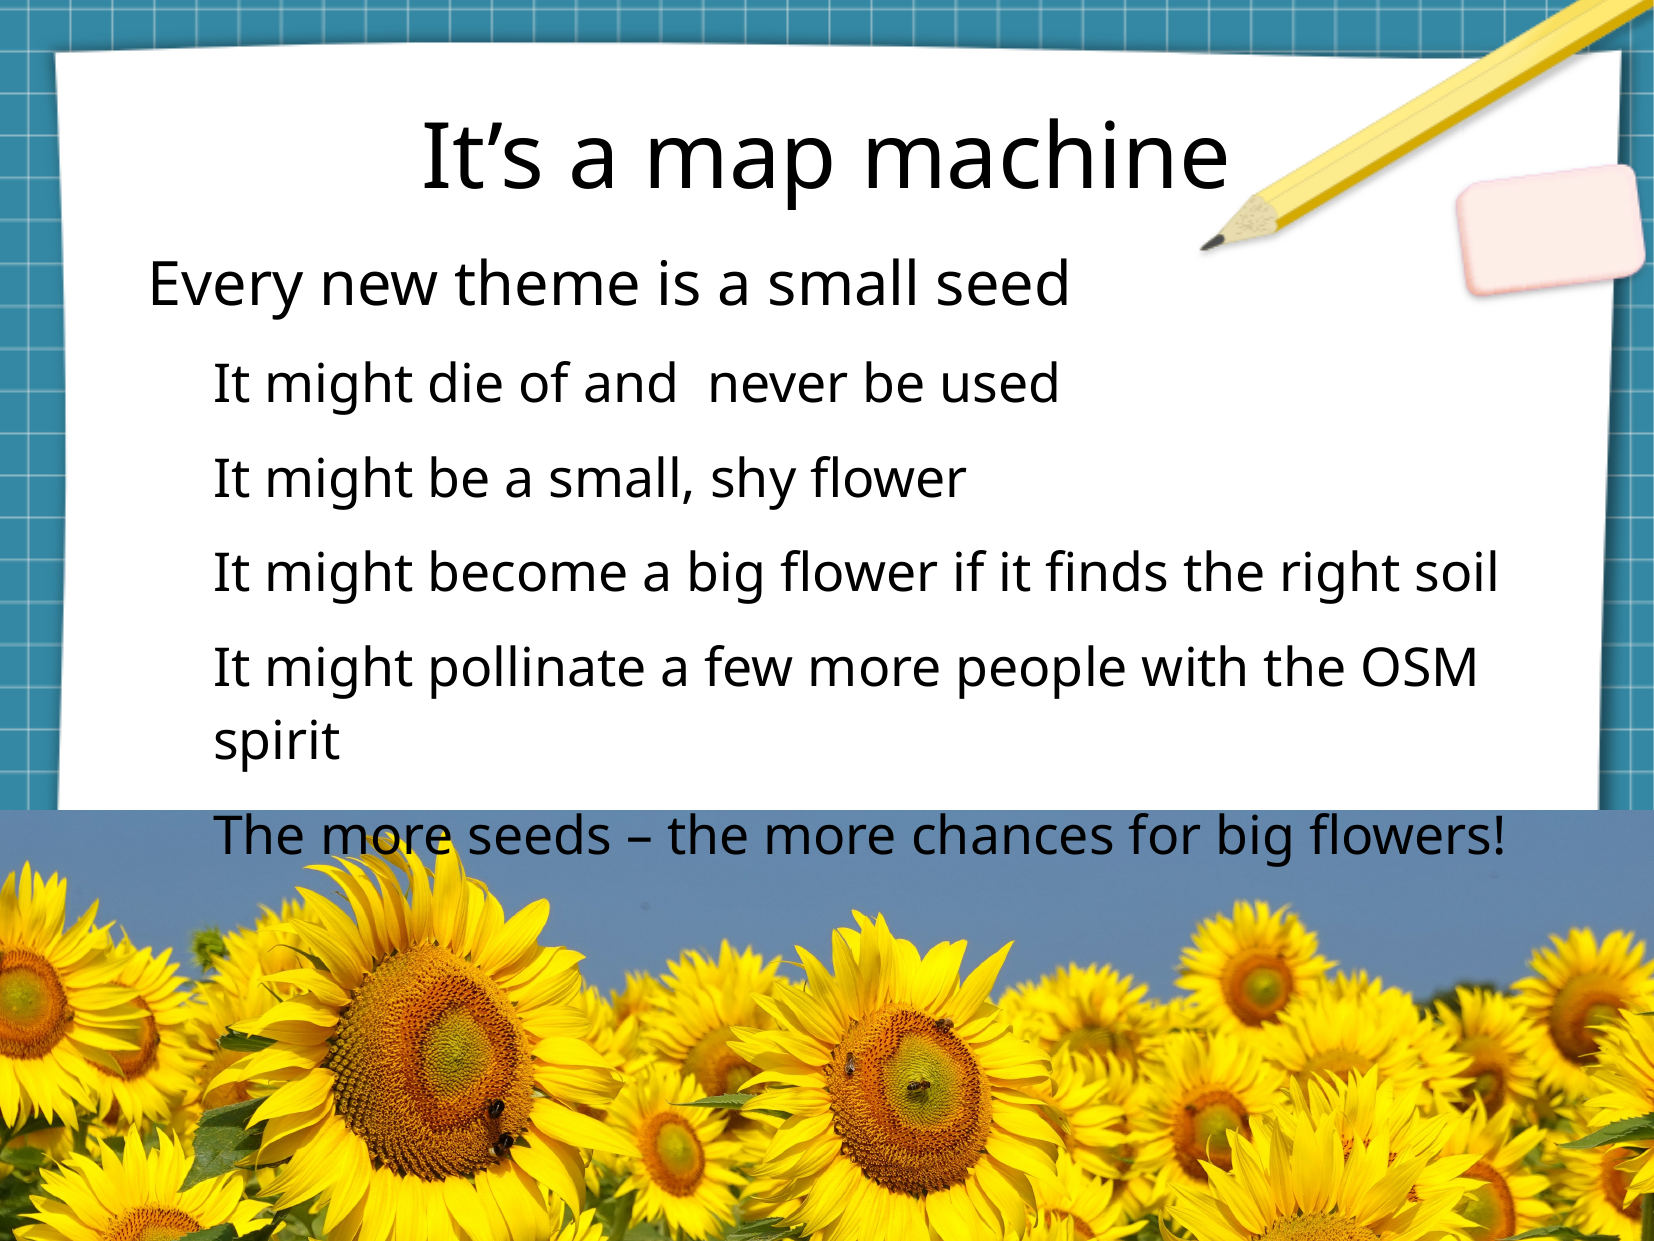

It’s a map machine
# Every new theme is a small seed
It might die of and never be used
It might be a small, shy flower
It might become a big flower if it finds the right soil
It might pollinate a few more people with the OSM spirit
The more seeds – the more chances for big flowers!